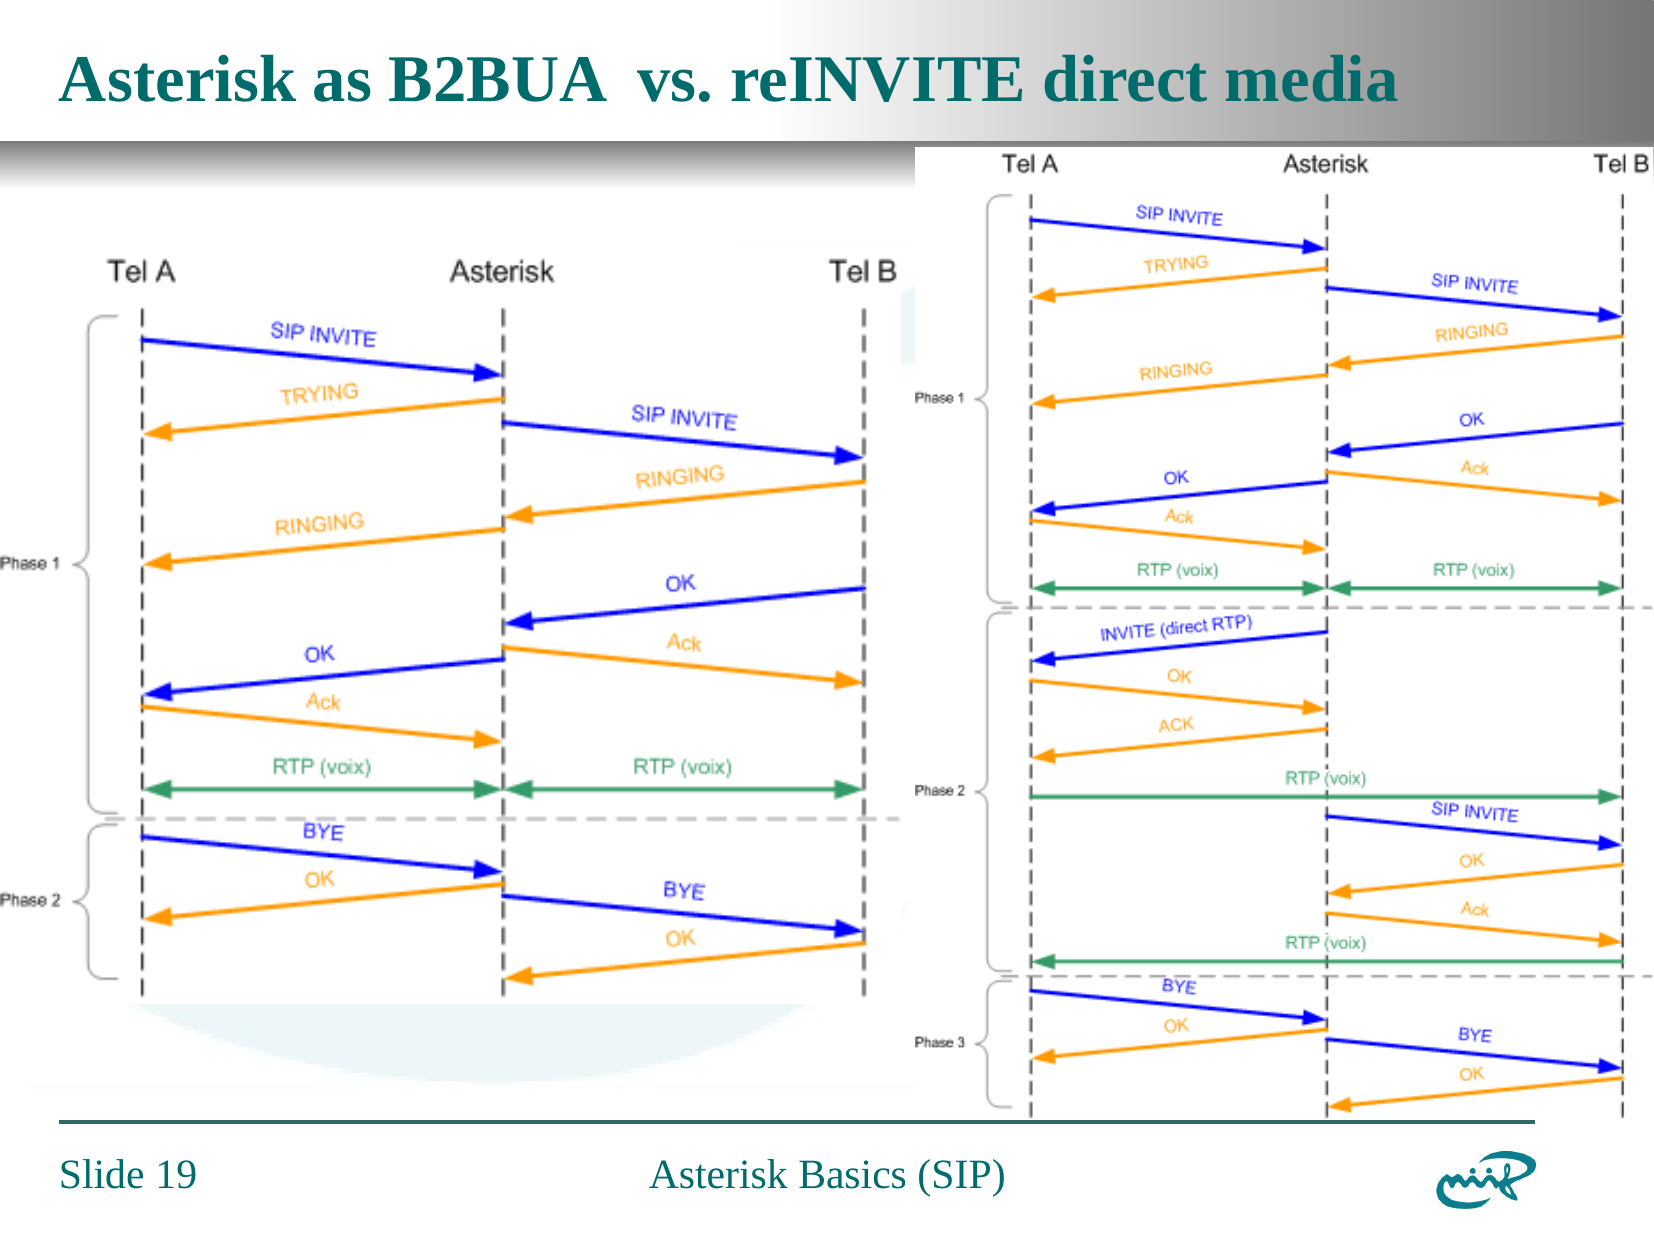

# Asterisk as B2BUA vs. reINVITE direct media
19
Asterisk Basics (SIP)